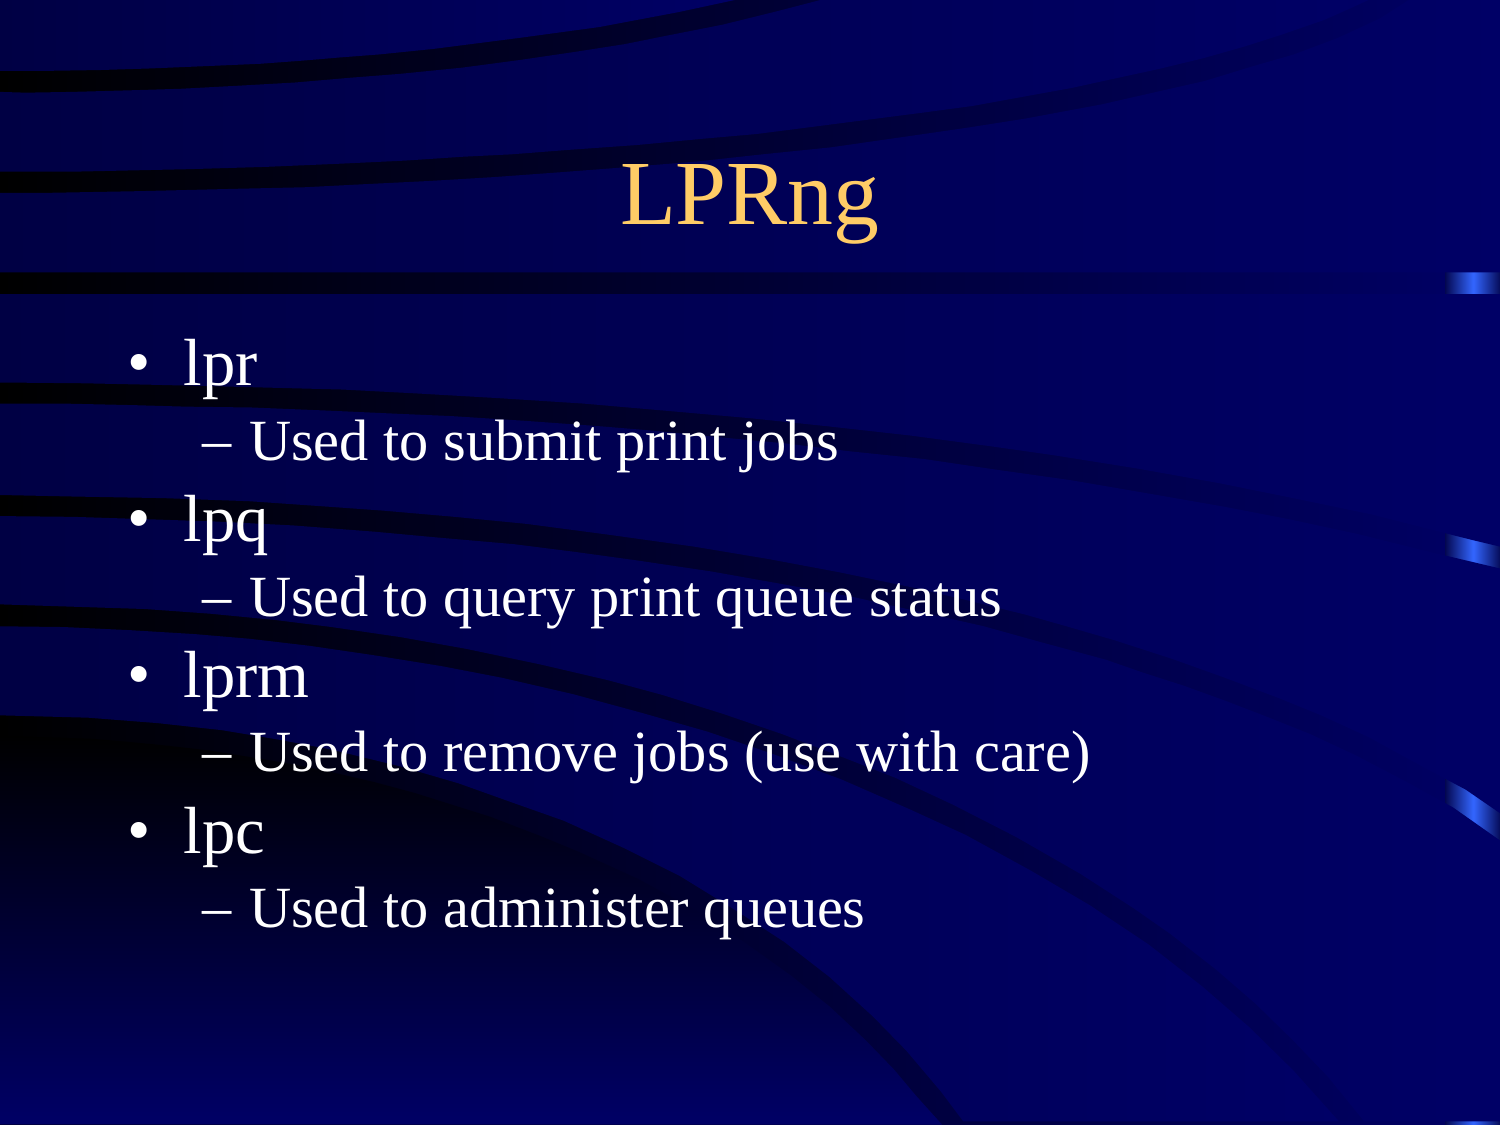

# LPRng
lpr
Used to submit print jobs
lpq
Used to query print queue status
lprm
Used to remove jobs (use with care)
lpc
Used to administer queues